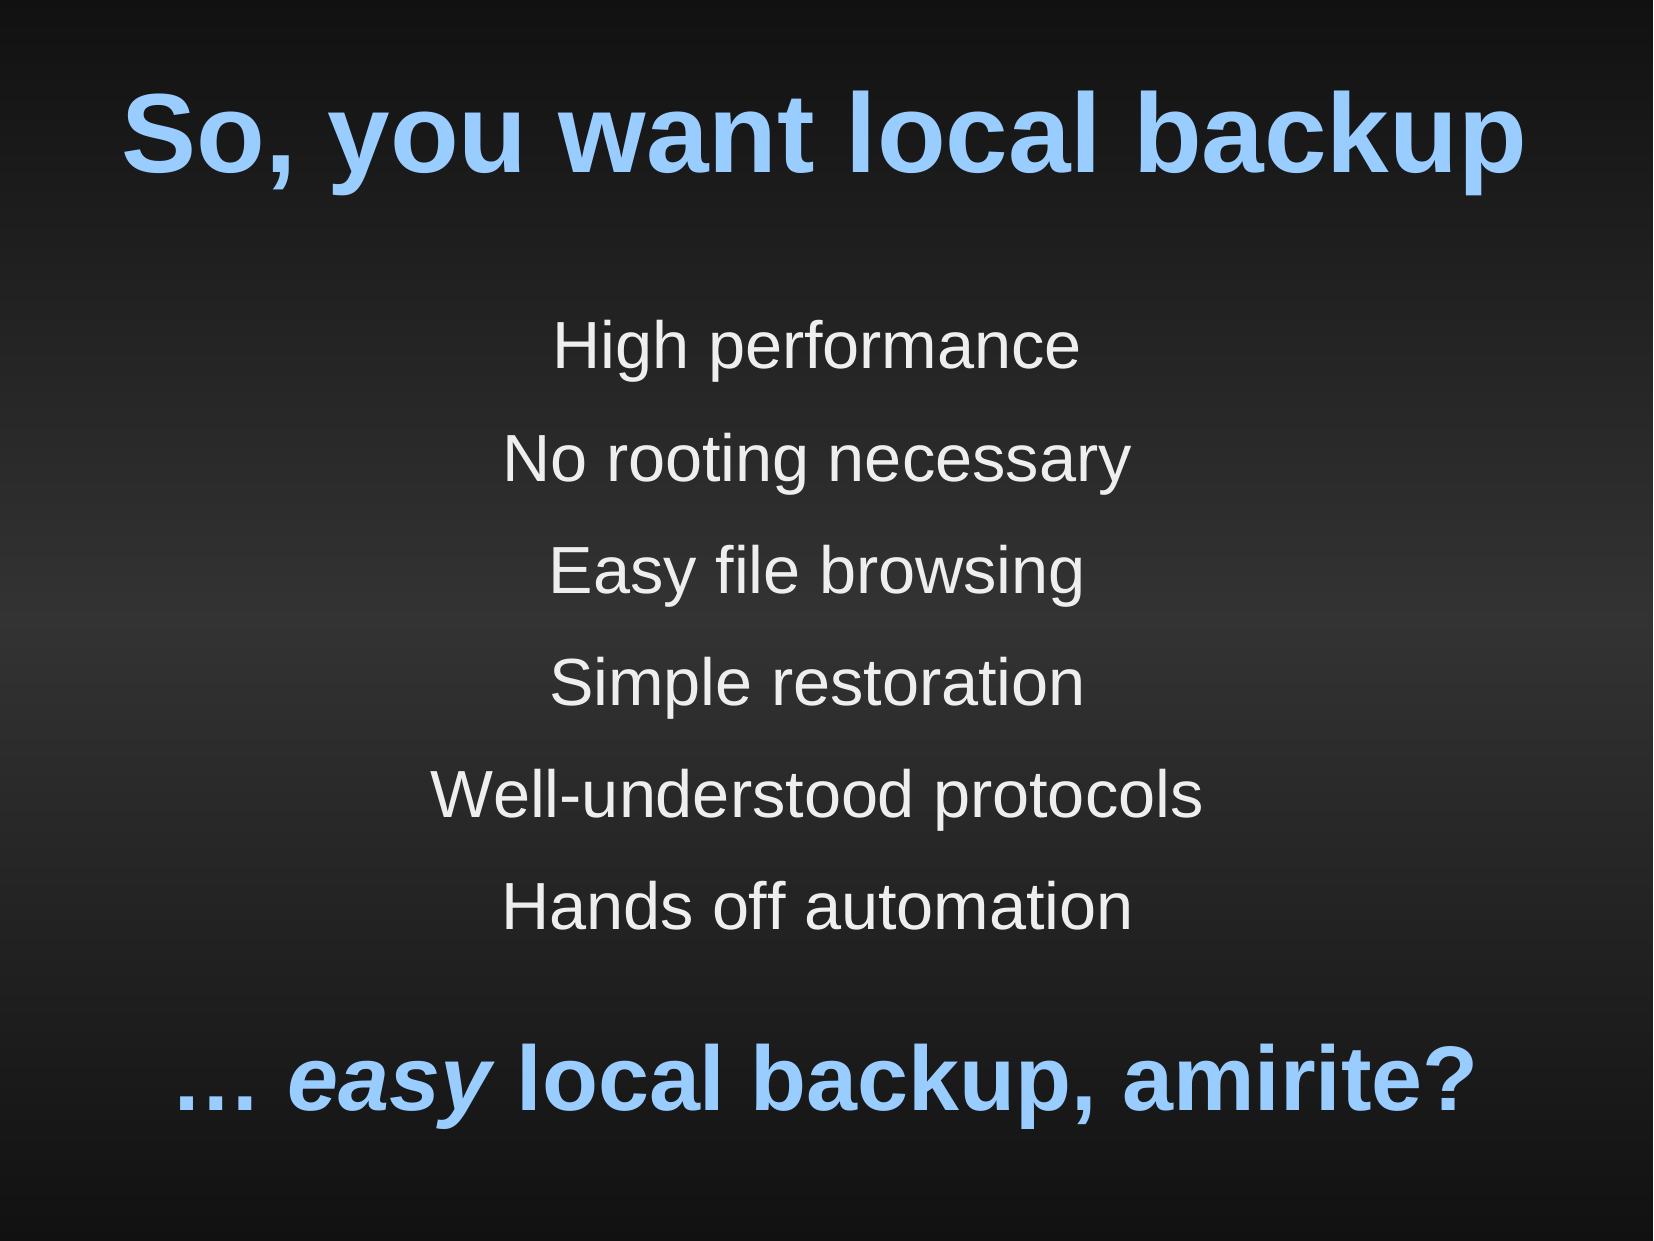

# So, you want local backup
High performance
No rooting necessary
Easy file browsing
Simple restoration
Well-understood protocols
Hands off automation
… easy local backup, amirite?